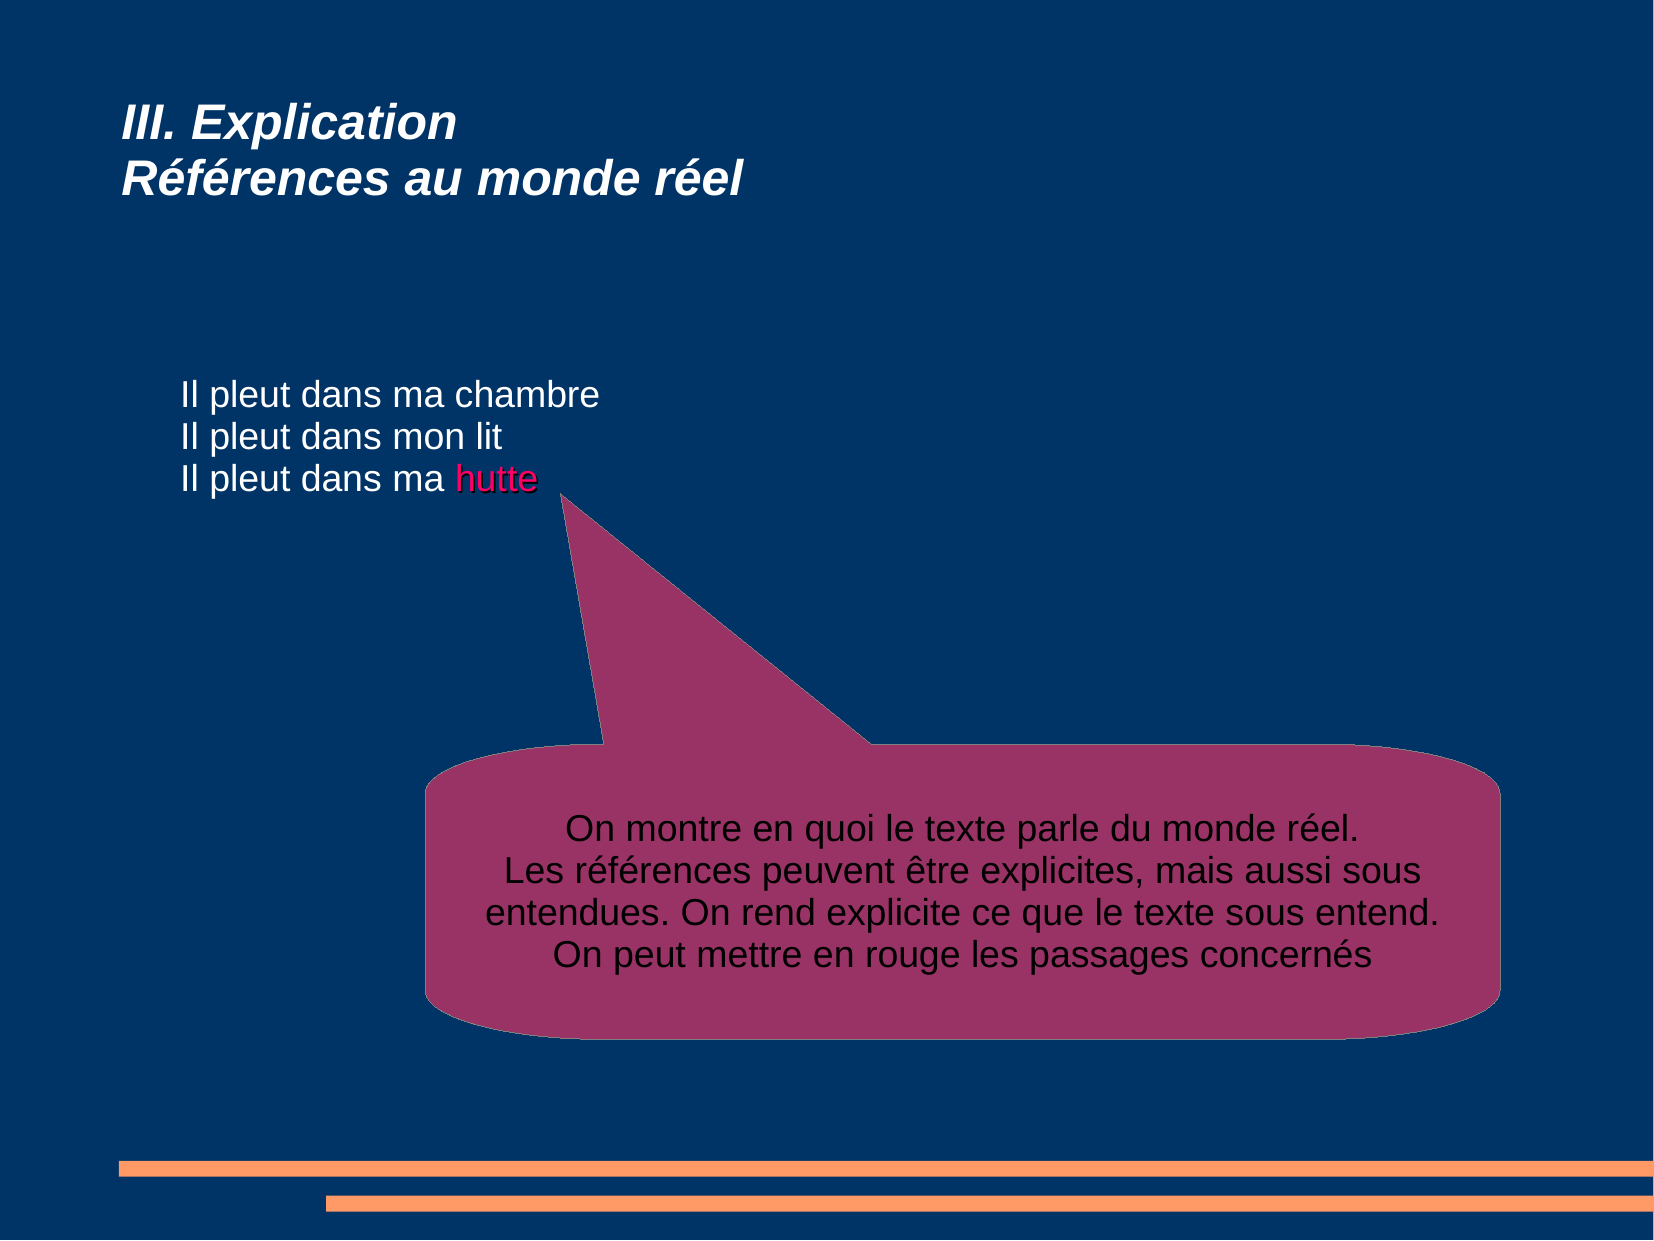

# III. Explication Références au monde réel
Il pleut dans ma chambre
Il pleut dans mon lit
Il pleut dans ma hutte
On montre en quoi le texte parle du monde réel.
Les références peuvent être explicites, mais aussi sous
entendues. On rend explicite ce que le texte sous entend.
On peut mettre en rouge les passages concernés